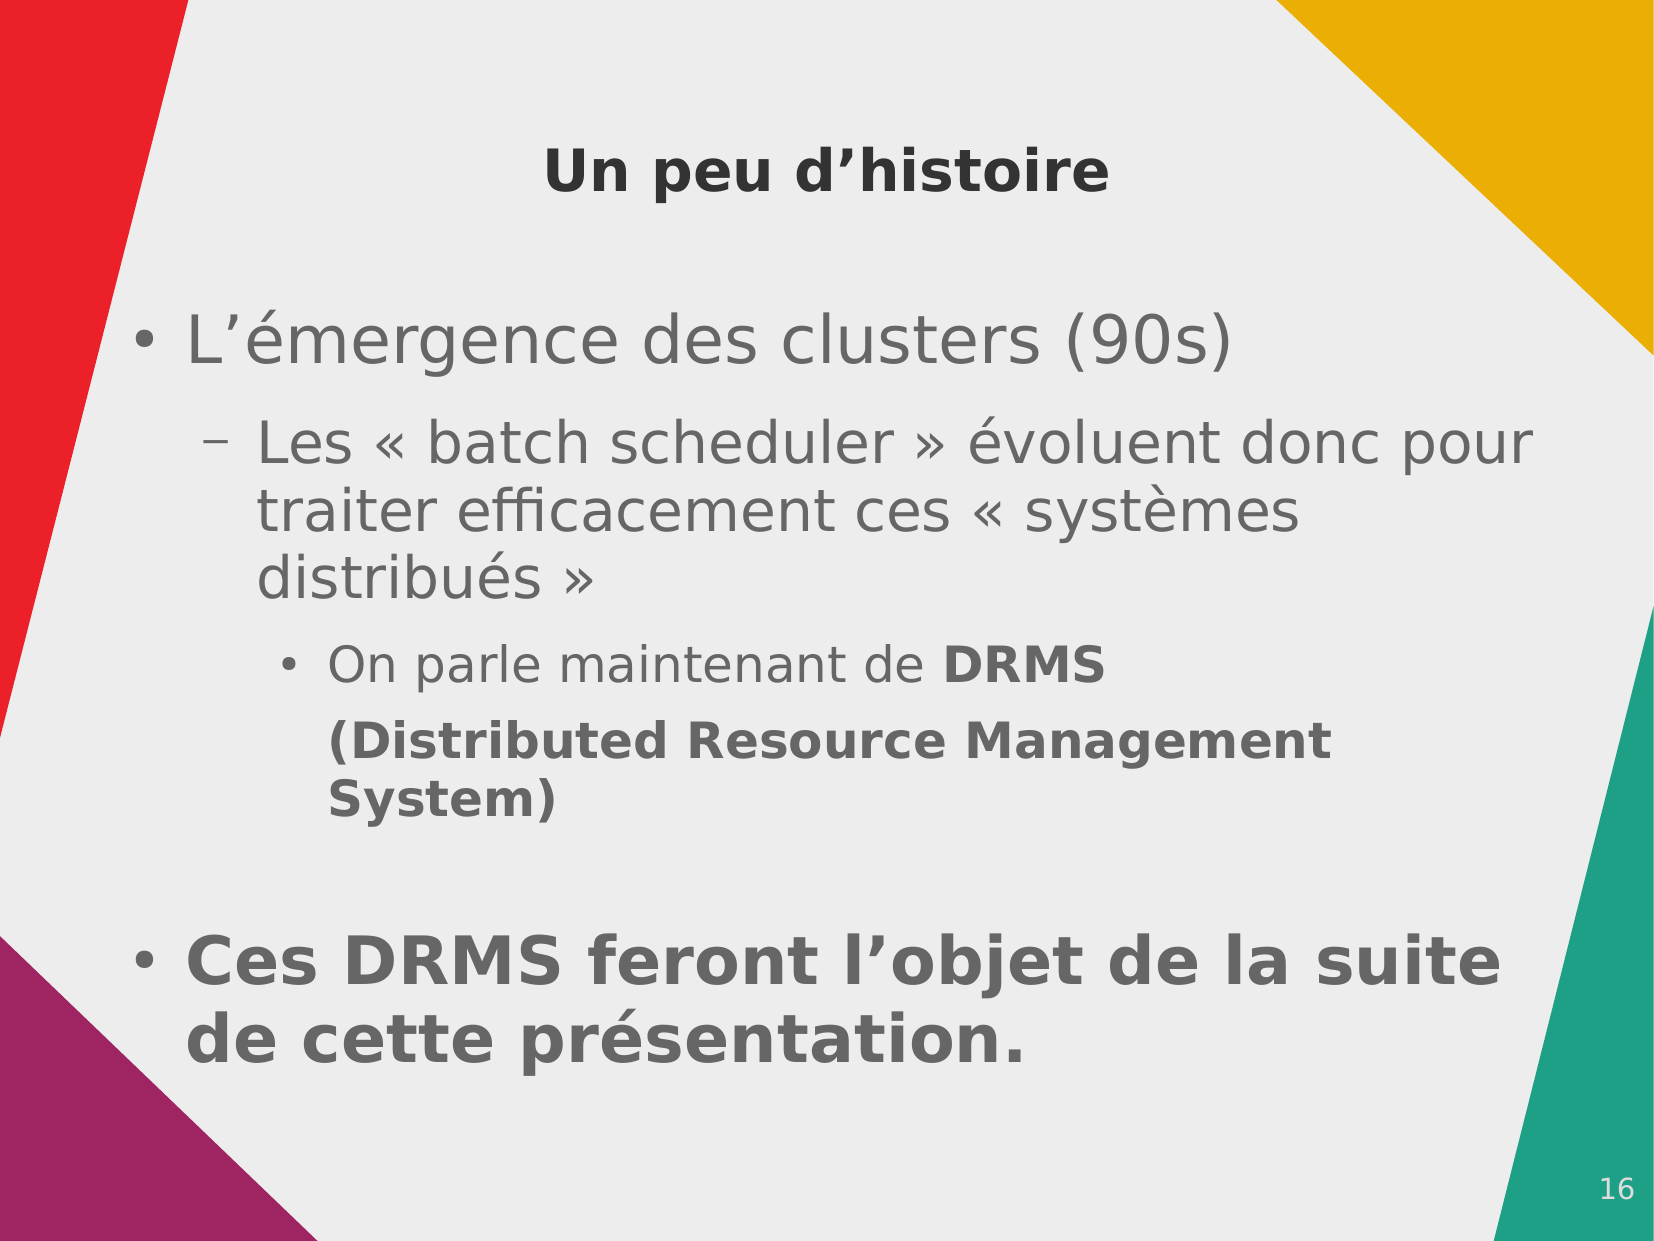

# Un peu d’histoire
L’émergence des clusters (90s)
Les « batch scheduler » évoluent donc pour traiter efficacement ces « systèmes distribués »
On parle maintenant de DRMS
(Distributed Resource Management System)
Ces DRMS feront l’objet de la suite de cette présentation.
16